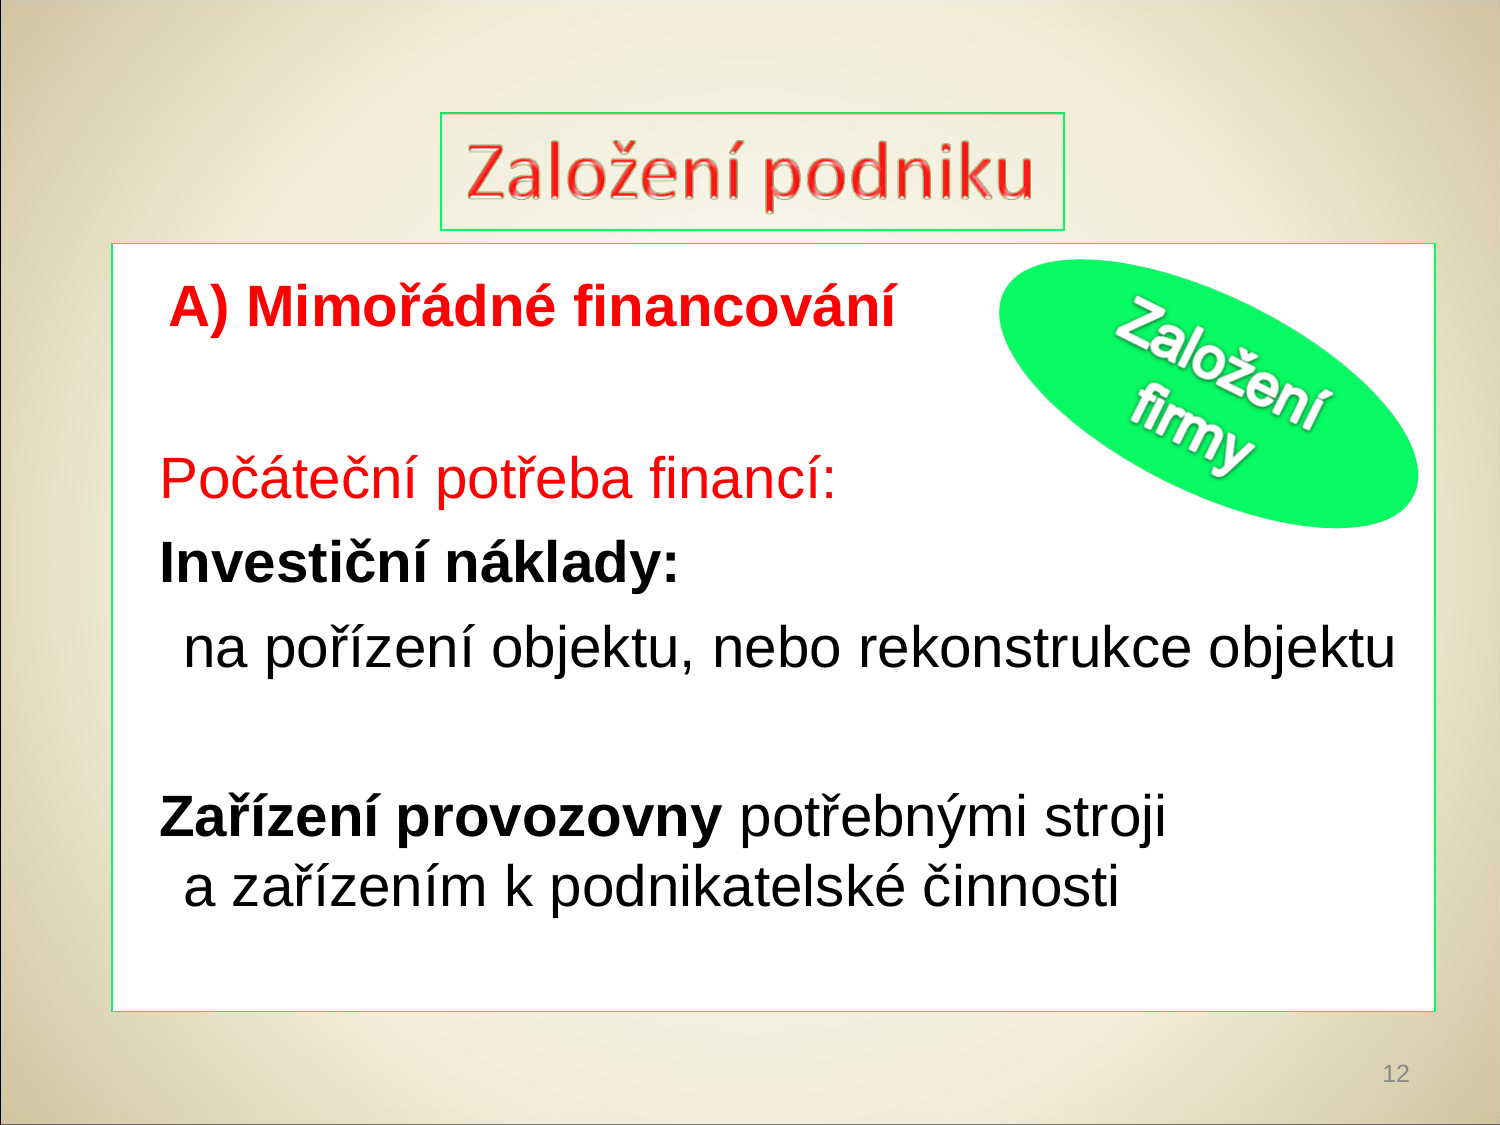

# A) Mimořádné financování
 Počáteční potřeba financí:
 Investiční náklady:
	na pořízení objektu, nebo rekonstrukce objektu
 Zařízení provozovny potřebnými stroji
a zařízením k podnikatelské činnosti